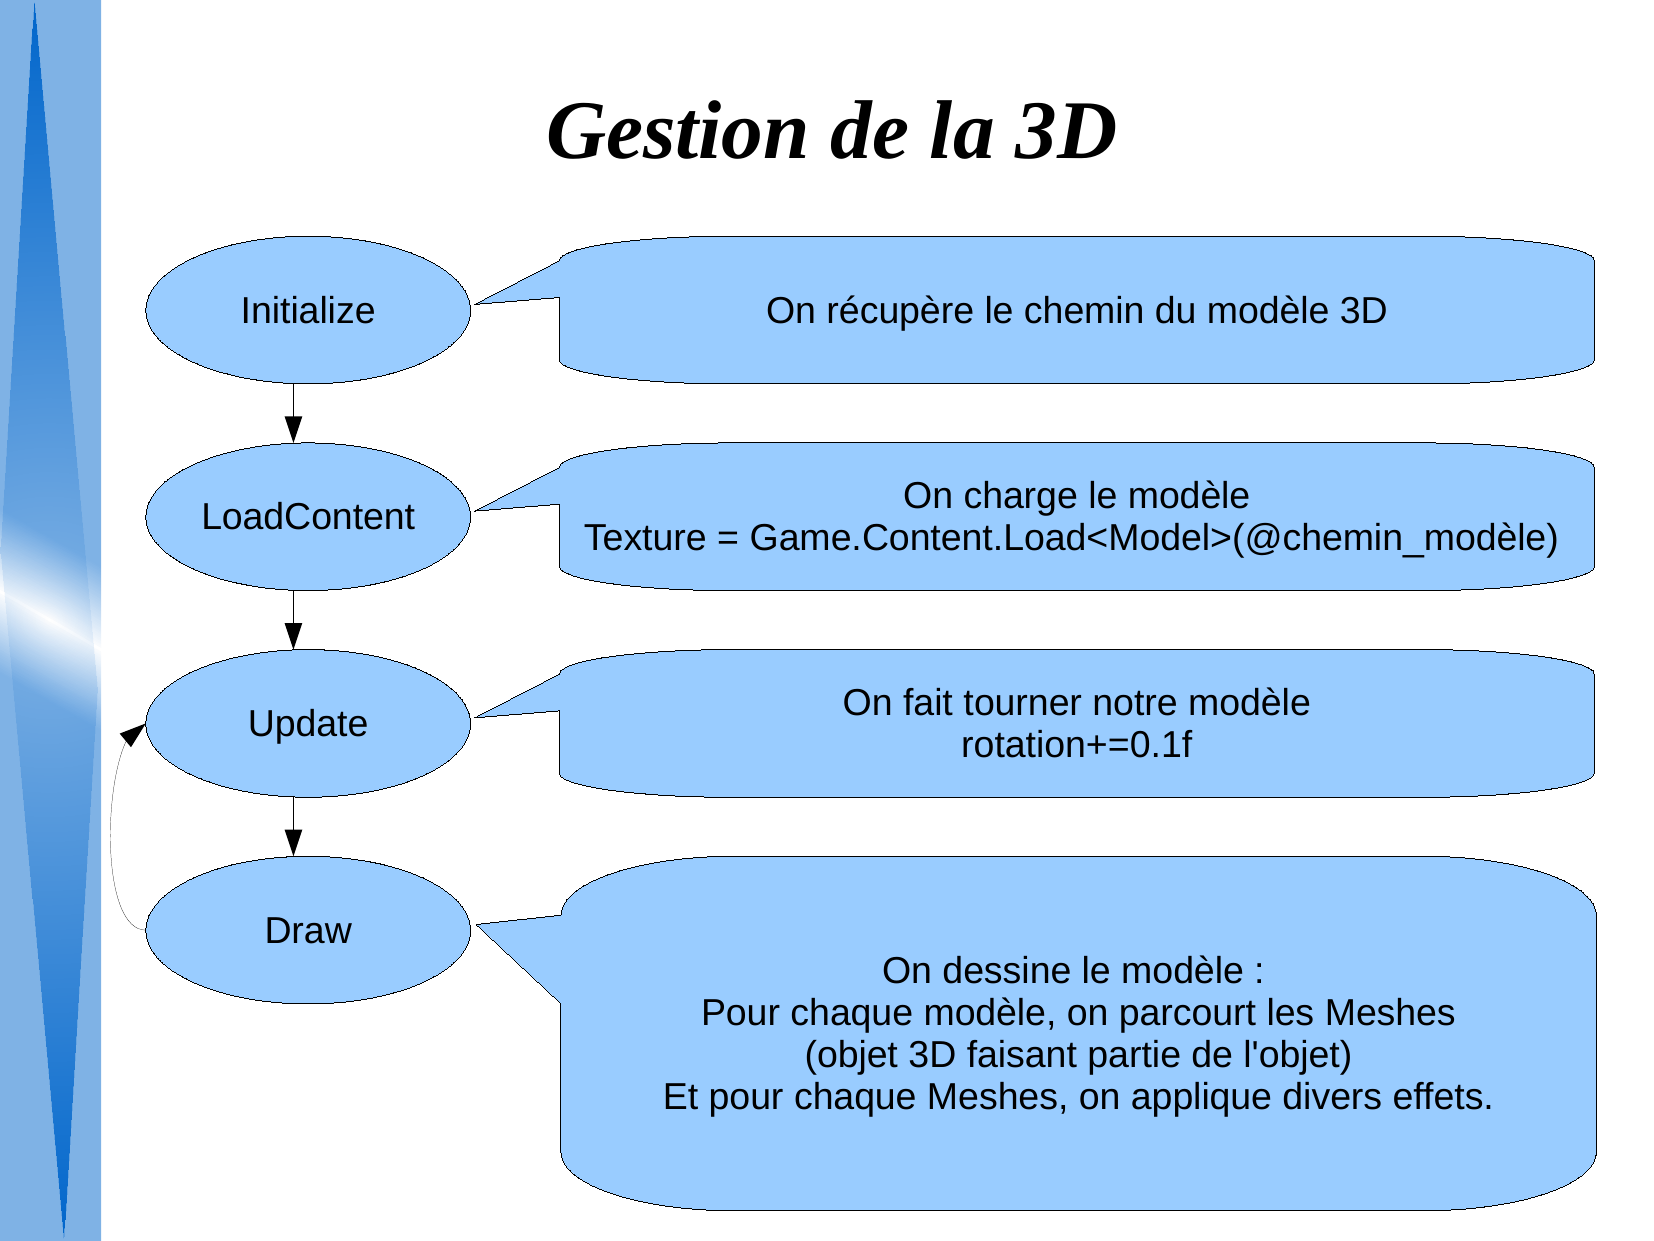

# Gestion de la 3D
Initialize
On récupère le chemin du modèle 3D
LoadContent
On charge le modèle
Texture = Game.Content.Load<Model>(@chemin_modèle)
Update
On fait tourner notre modèle
rotation+=0.1f
Draw
On dessine le modèle :
Pour chaque modèle, on parcourt les Meshes
(objet 3D faisant partie de l'objet)
Et pour chaque Meshes, on applique divers effets.